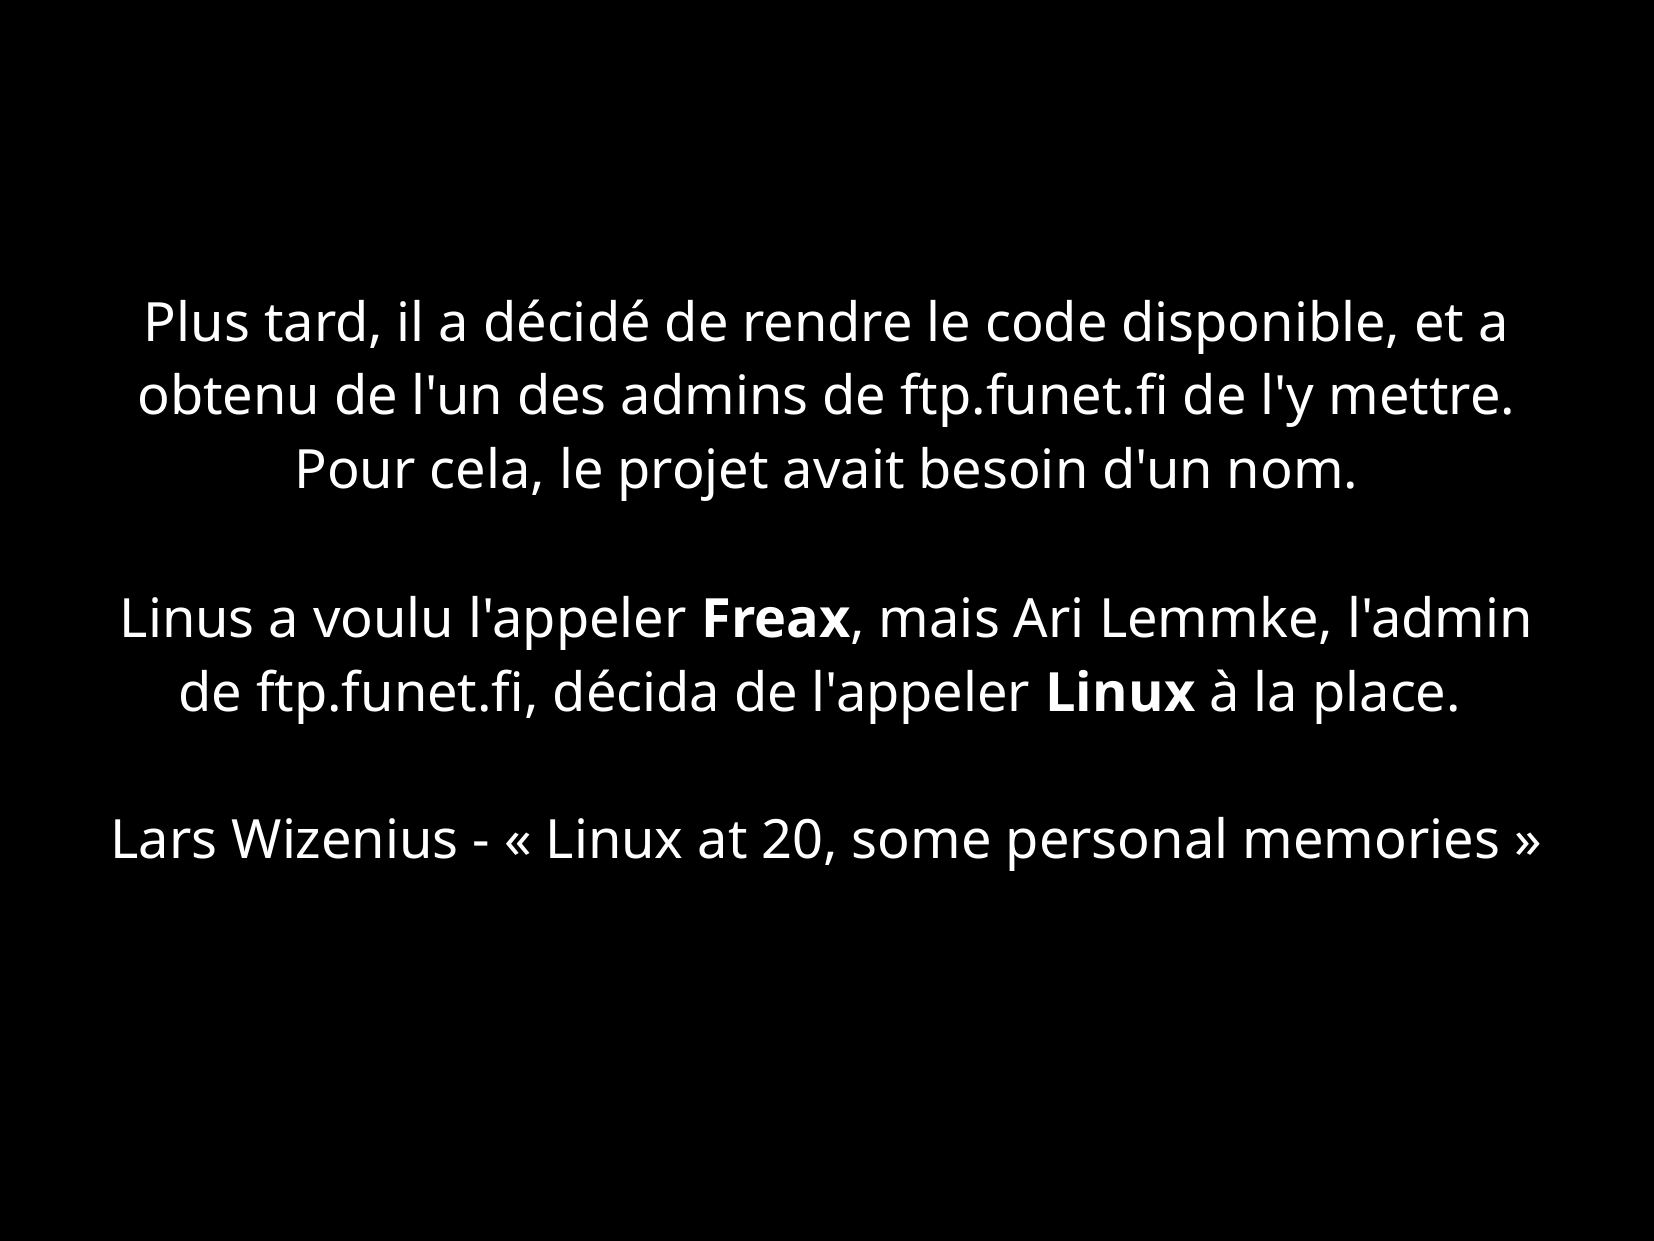

# Plus tard, il a décidé de rendre le code disponible, et a obtenu de l'un des admins de ftp.funet.fi de l'y mettre. Pour cela, le projet avait besoin d'un nom.
Linus a voulu l'appeler Freax, mais Ari Lemmke, l'admin de ftp.funet.fi, décida de l'appeler Linux à la place.
Lars Wizenius - « Linux at 20, some personal memories »